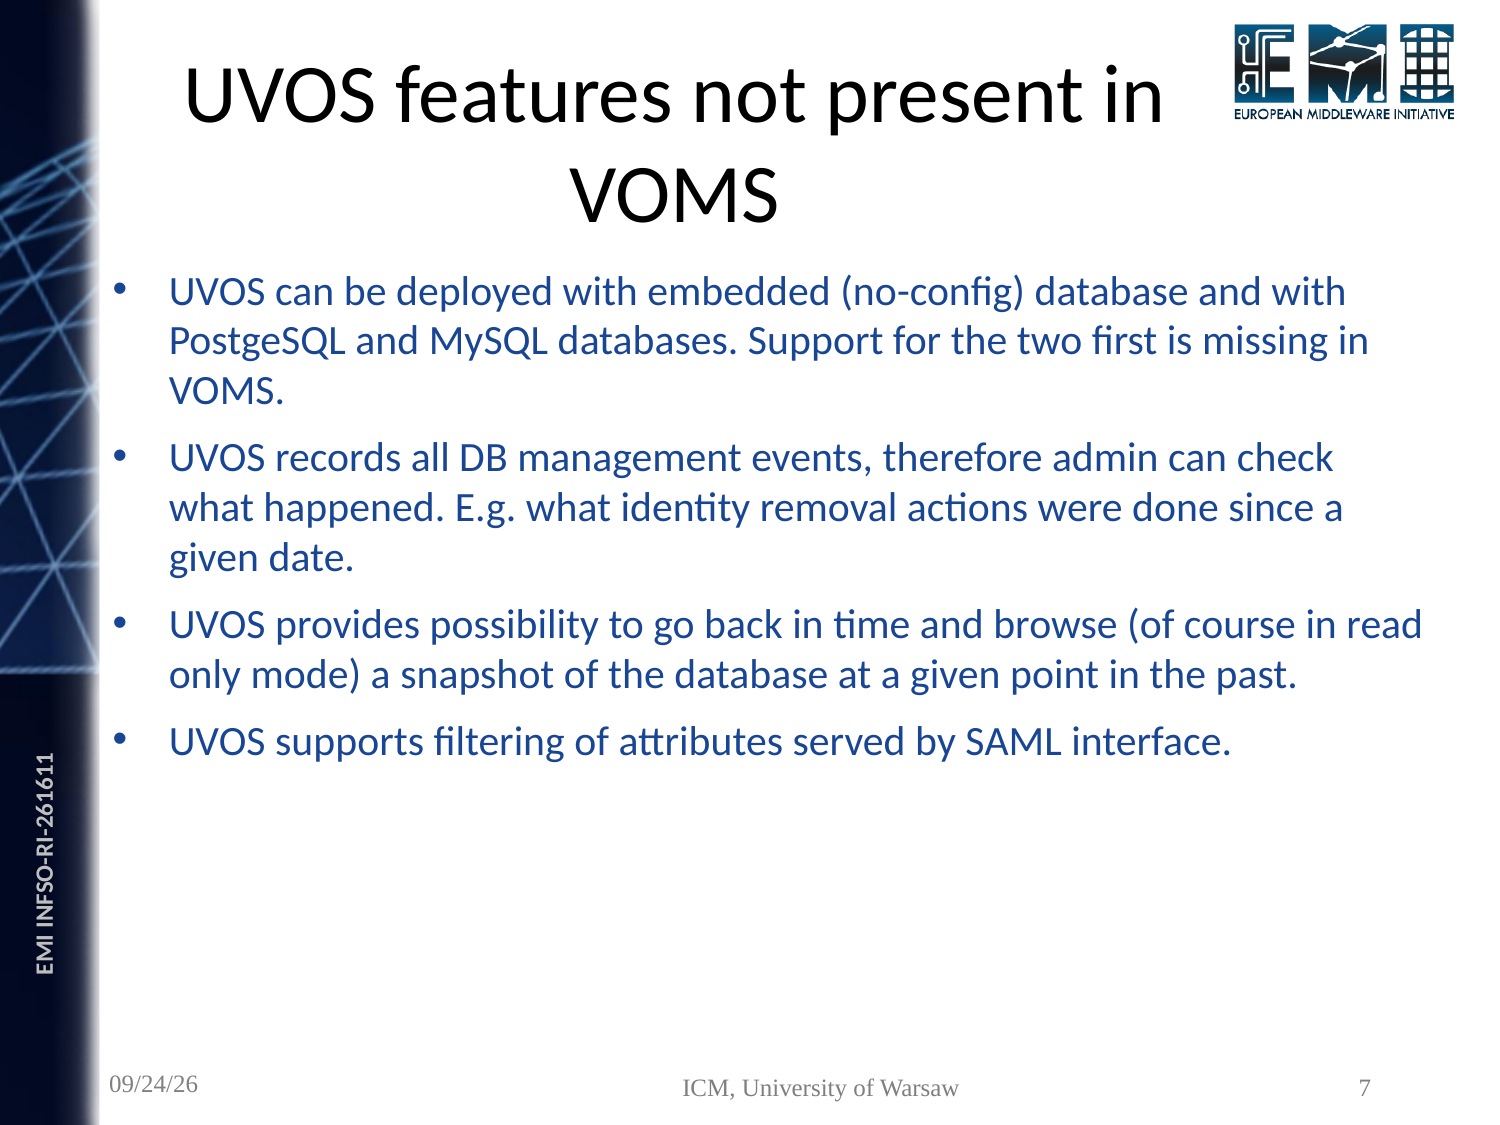

# UVOS features not present in VOMS
UVOS can be deployed with embedded (no-config) database and with PostgeSQL and MySQL databases. Support for the two first is missing in VOMS.
UVOS records all DB management events, therefore admin can check what happened. E.g. what identity removal actions were done since a given date.
UVOS provides possibility to go back in time and browse (of course in read only mode) a snapshot of the database at a given point in the past.
UVOS supports filtering of attributes served by SAML interface.
7